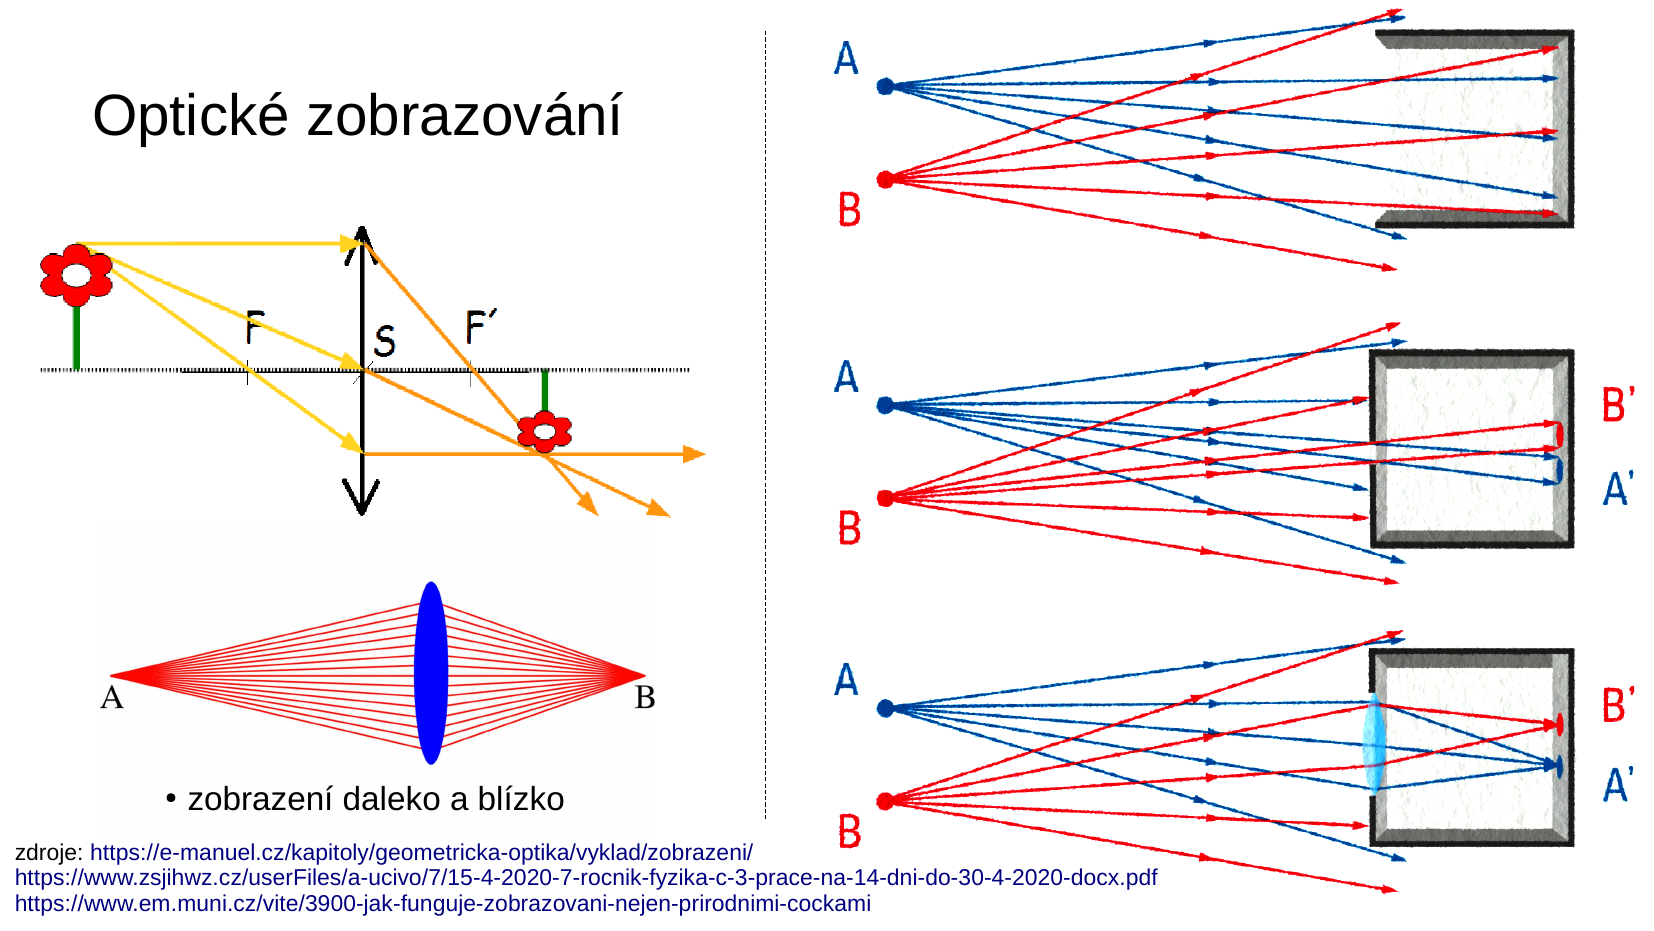

# Optické zobrazování
zobrazení daleko a blízko
zdroje: https://e-manuel.cz/kapitoly/geometricka-optika/vyklad/zobrazeni/
https://www.zsjihwz.cz/userFiles/a-ucivo/7/15-4-2020-7-rocnik-fyzika-c-3-prace-na-14-dni-do-30-4-2020-docx.pdf
https://www.em.muni.cz/vite/3900-jak-funguje-zobrazovani-nejen-prirodnimi-cockami
4